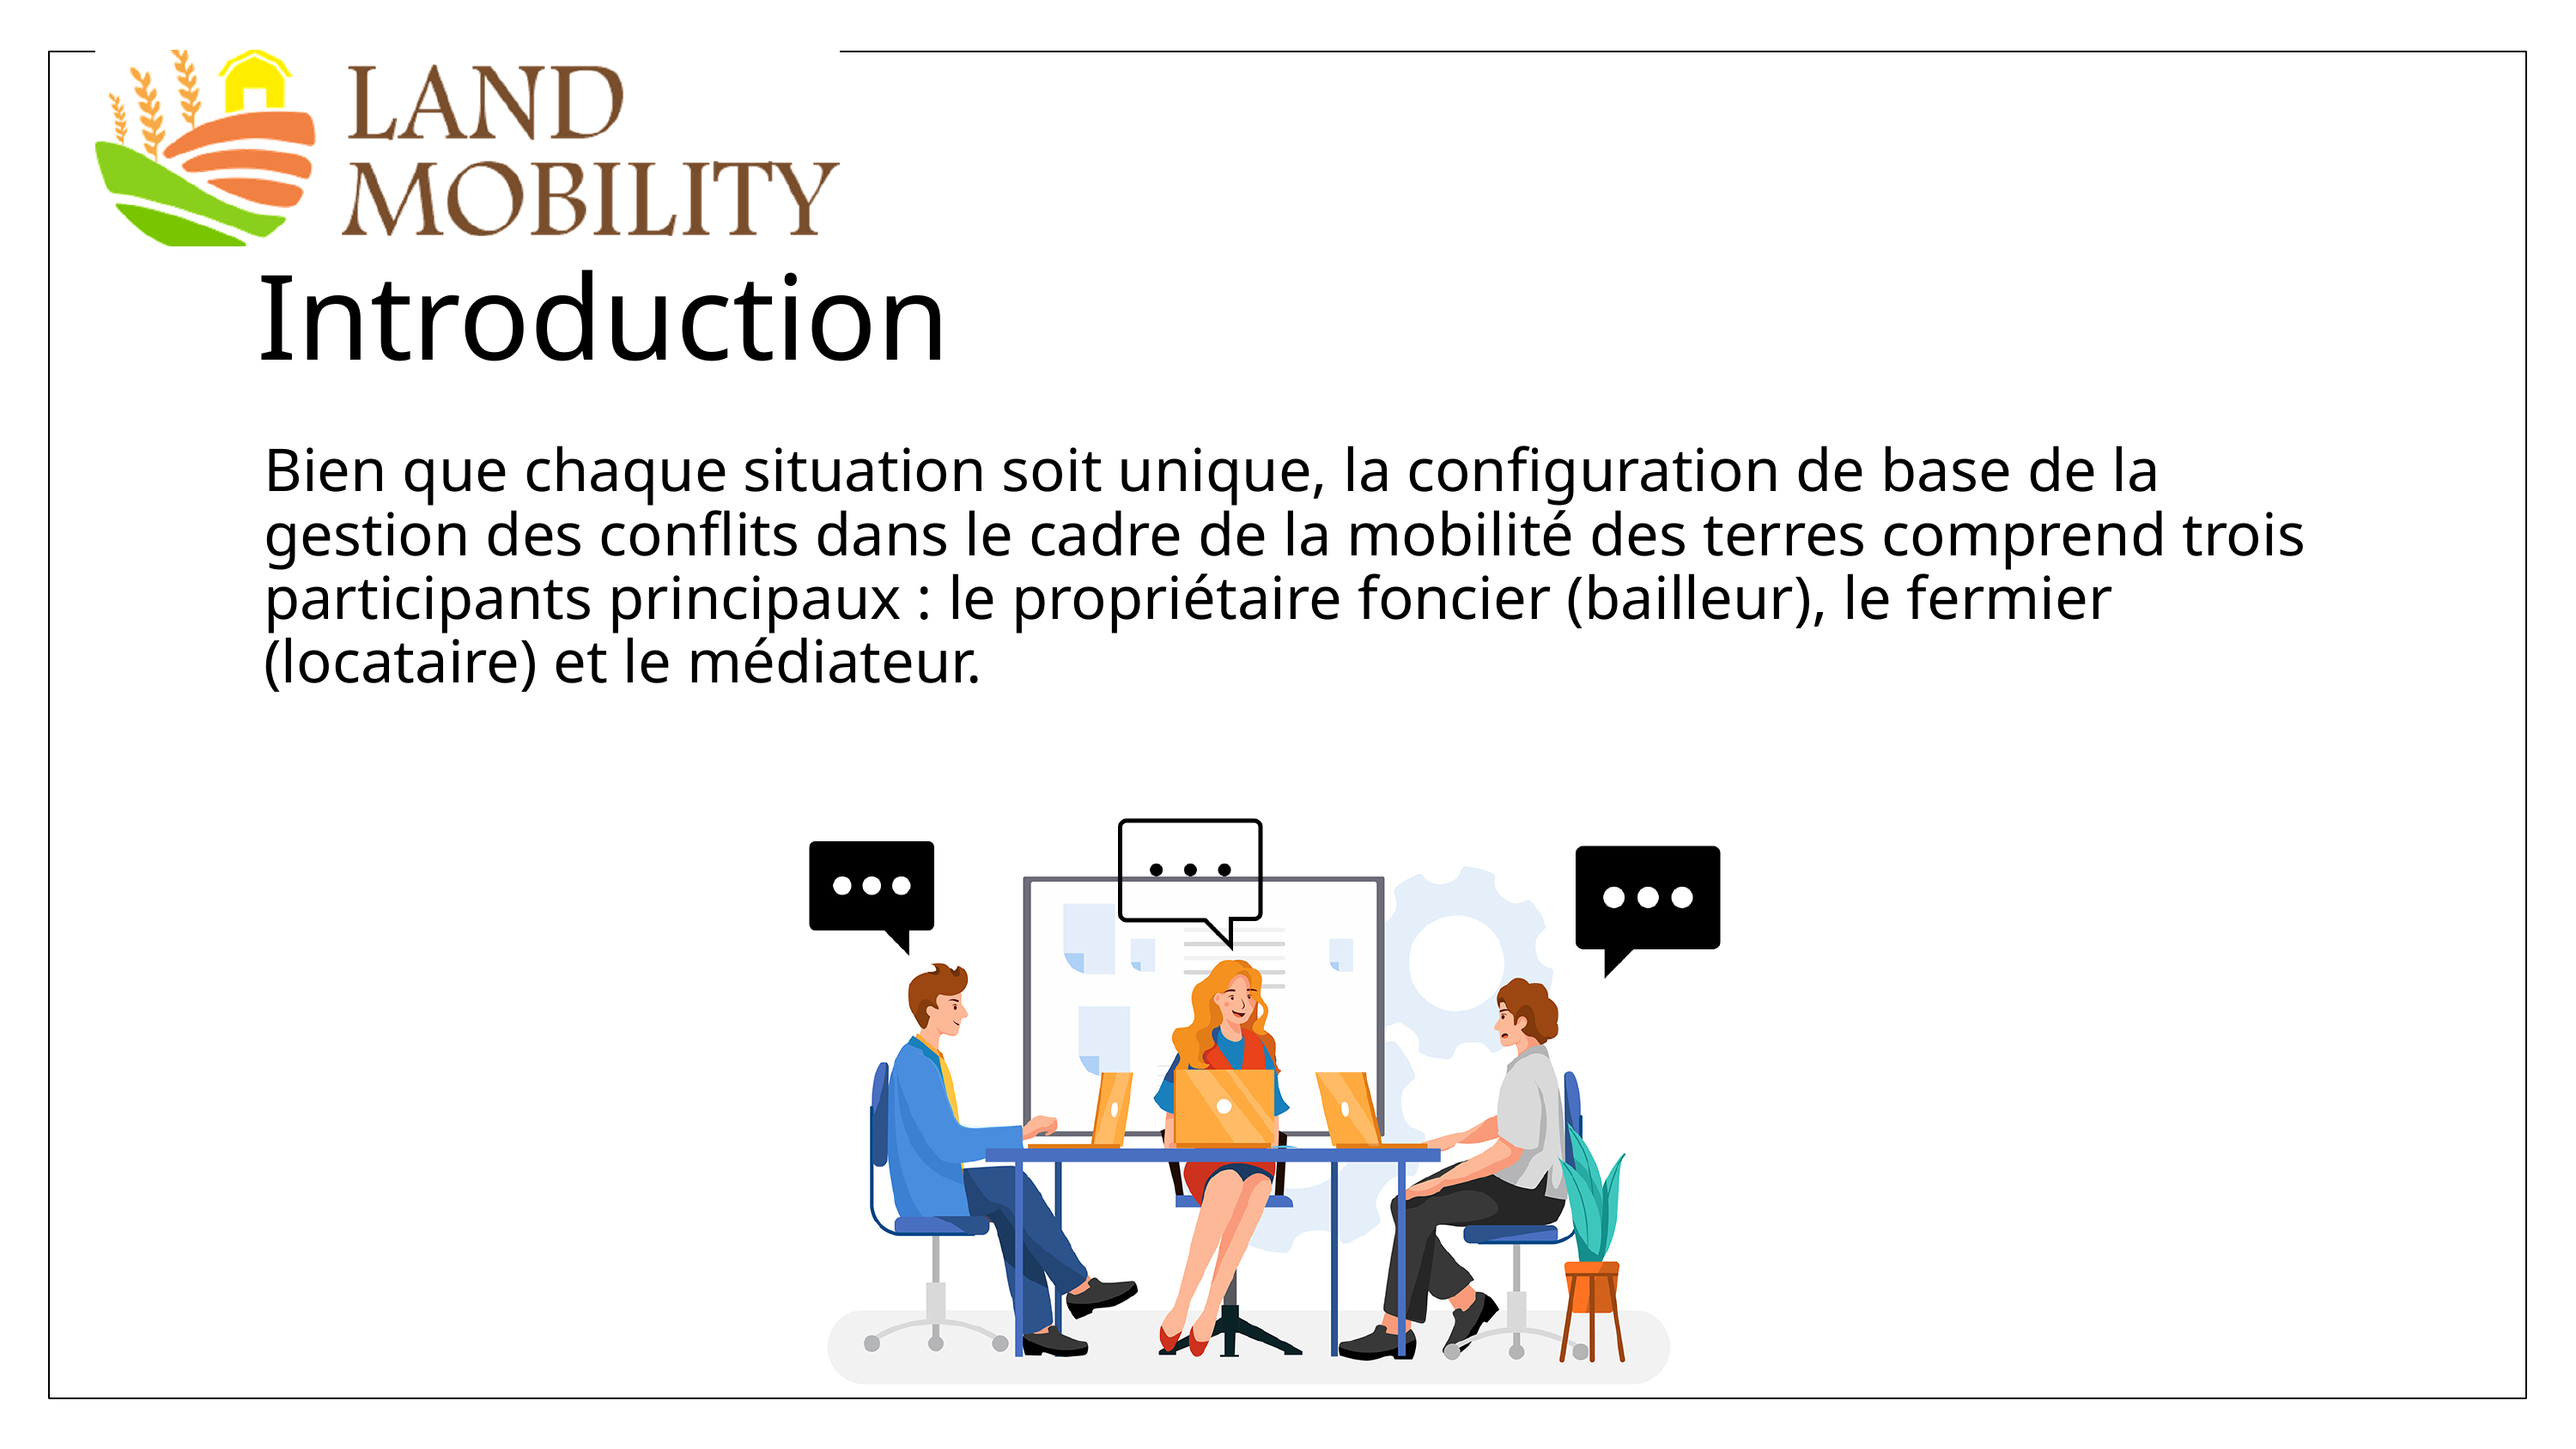

# Introduction
Bien que chaque situation soit unique, la configuration de base de la gestion des conflits dans le cadre de la mobilité des terres comprend trois participants principaux : le propriétaire foncier (bailleur), le fermier (locataire) et le médiateur.